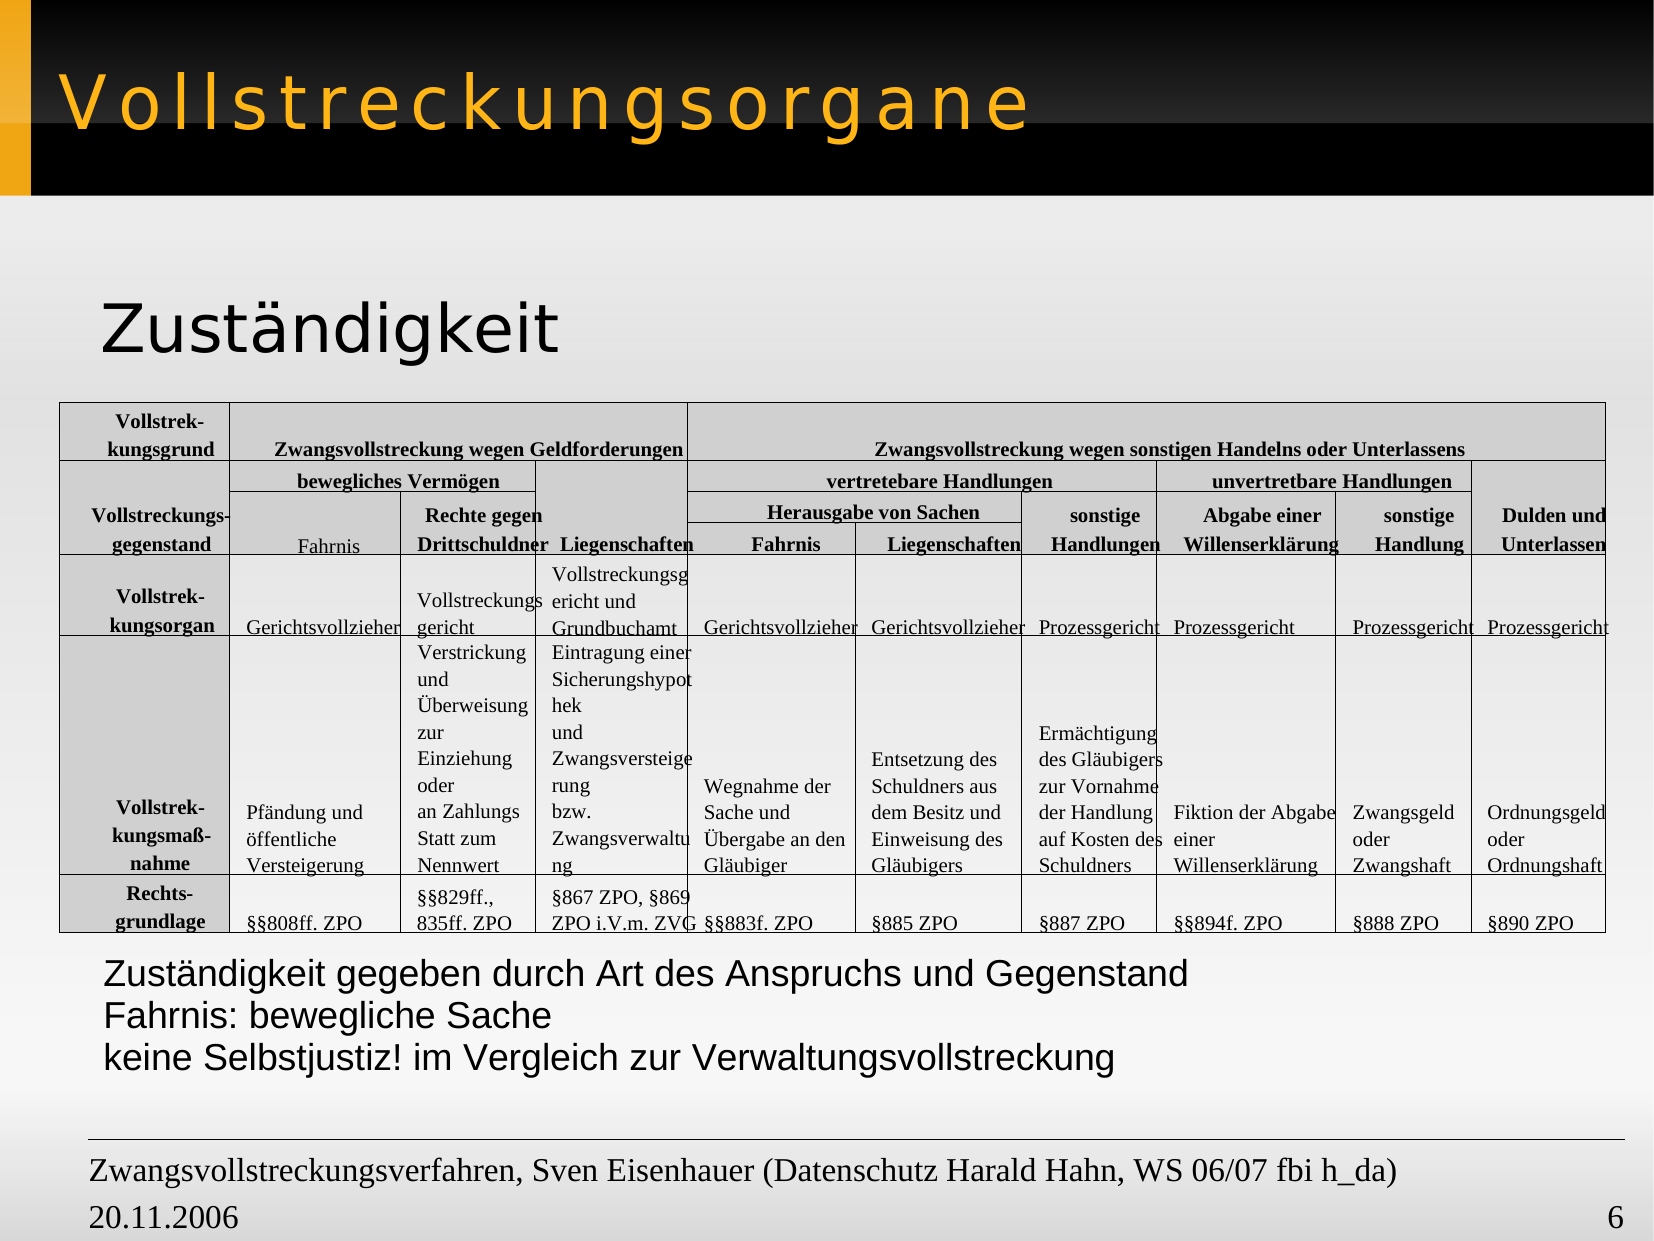

# Vollstreckungsorgane
Zuständigkeit
Vollstrek-
kungsgrund
Zwangsvollstreckung wegen Geldforderungen
Zwangsvollstreckung wegen sonstigen Handelns oder Unterlassens
bewegliches Vermögen
vertretebare Handlungen
unvertretbare Handlungen
Herausgabe von Sachen
Vollstreckungs-
Rechte gegen
sonstige
Abgabe einer
sonstige
Dulden und
gegenstand
Drittschuldner
Liegenschaften
Fahrnis
Liegenschaften
Handlungen
Willenserklärung
Handlung
Unterlassen
Fahrnis
Vollstreckungsg
Vollstrek-
Vollstreckungs
ericht und
kungsorgan
Gerichtsvollzieher
gericht
Gerichtsvollzieher
Gerichtsvollzieher
Prozessgericht
Prozessgericht
Prozessgericht
Prozessgericht
Grundbuchamt
Verstrickung
Eintragung einer
und
Sicherungshypot
Überweisung
hek
zur
und
Ermächtigung
Einziehung
Zwangsversteige
Entsetzung des
des Gläubigers
oder
rung
Wegnahme der
Schuldners aus
zur Vornahme
Vollstrek-
an Zahlungs
bzw.
Pfändung und
Sache und
dem Besitz und
der Handlung
Fiktion der Abgabe
Zwangsgeld
Ordnungsgeld
kungsmaß-
Statt zum
Zwangsverwaltu
öffentliche
Übergabe an den
Einweisung des
auf Kosten des
einer
oder
oder
nahme
Nennwert
ng
Versteigerung
Gläubiger
Gläubigers
Schuldners
Willenserklärung
Zwangshaft
Ordnungshaft
Rechts-
§§829ff.,
§867 ZPO, §869
grundlage
§§808ff. ZPO
835ff. ZPO
ZPO i.V.m. ZVG
§§883f. ZPO
§885 ZPO
§887 ZPO
§§894f. ZPO
§888 ZPO
§890 ZPO
Zuständigkeit gegeben durch Art des Anspruchs und Gegenstand
Fahrnis: bewegliche Sache
keine Selbstjustiz! im Vergleich zur Verwaltungsvollstreckung
Zwangsvollstreckungsverfahren, Sven Eisenhauer (Datenschutz Harald Hahn, WS 06/07 fbi h_da)
20.11.2006
6